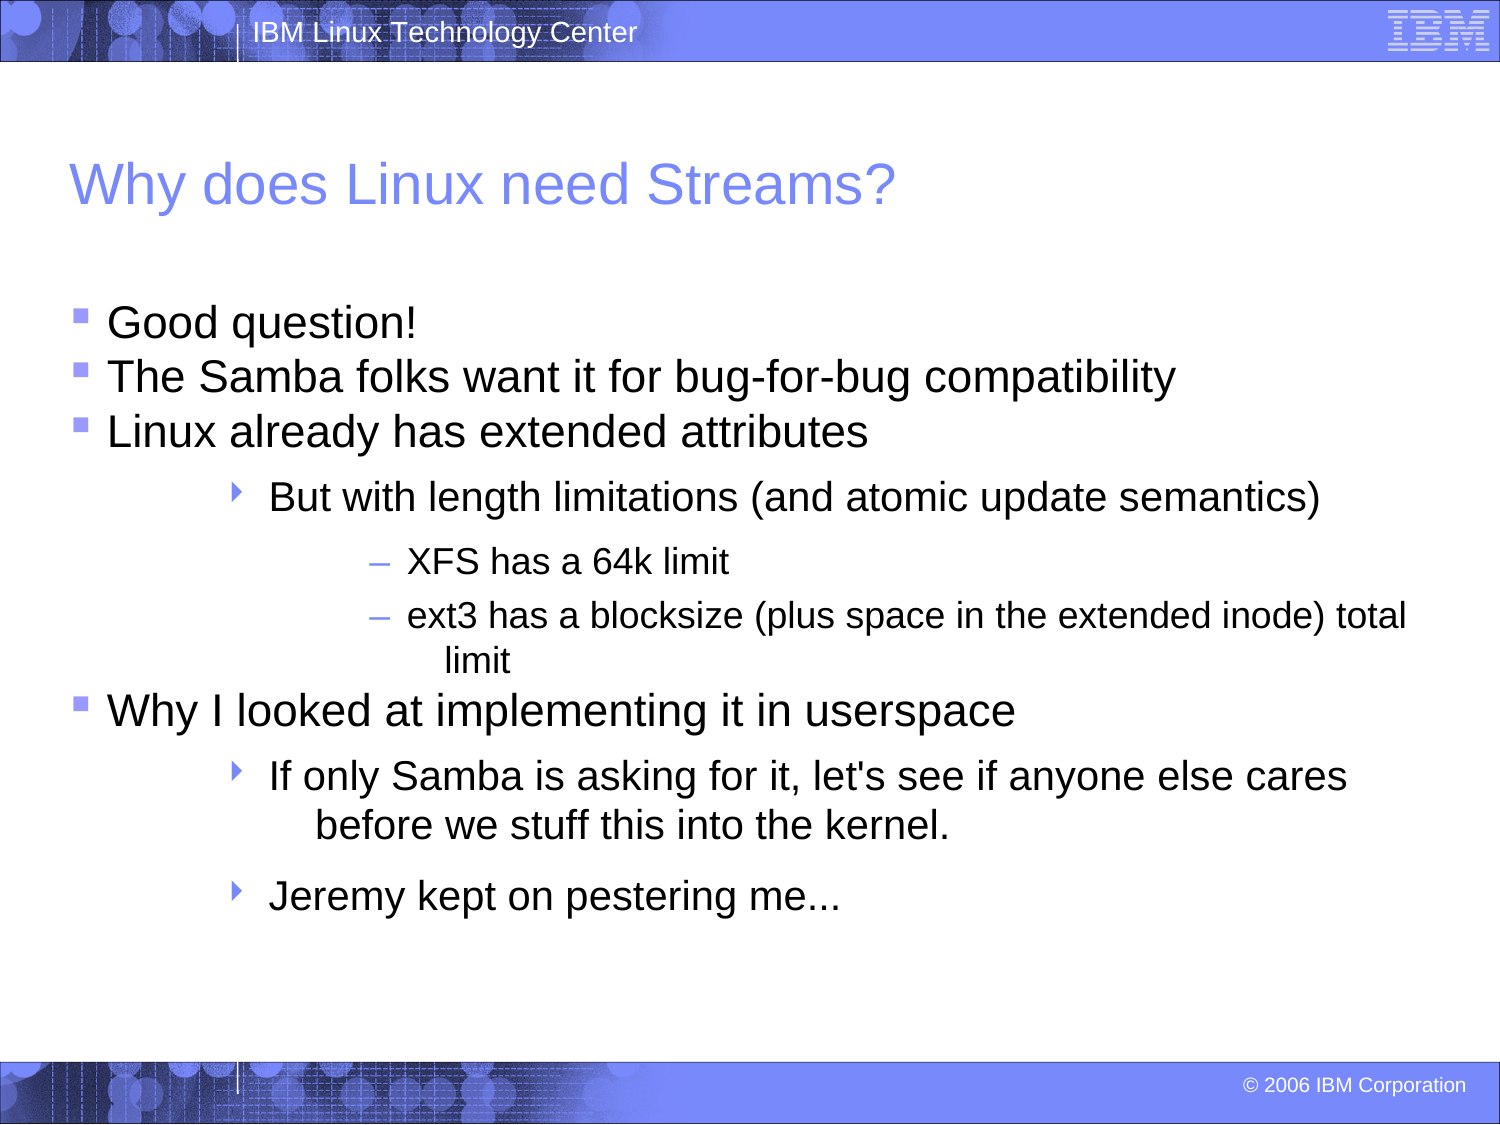

# Why does Linux need Streams?
Good question!
The Samba folks want it for bug-for-bug compatibility
Linux already has extended attributes
But with length limitations (and atomic update semantics)
XFS has a 64k limit
ext3 has a blocksize (plus space in the extended inode) total limit
Why I looked at implementing it in userspace
If only Samba is asking for it, let's see if anyone else cares before we stuff this into the kernel.
Jeremy kept on pestering me...